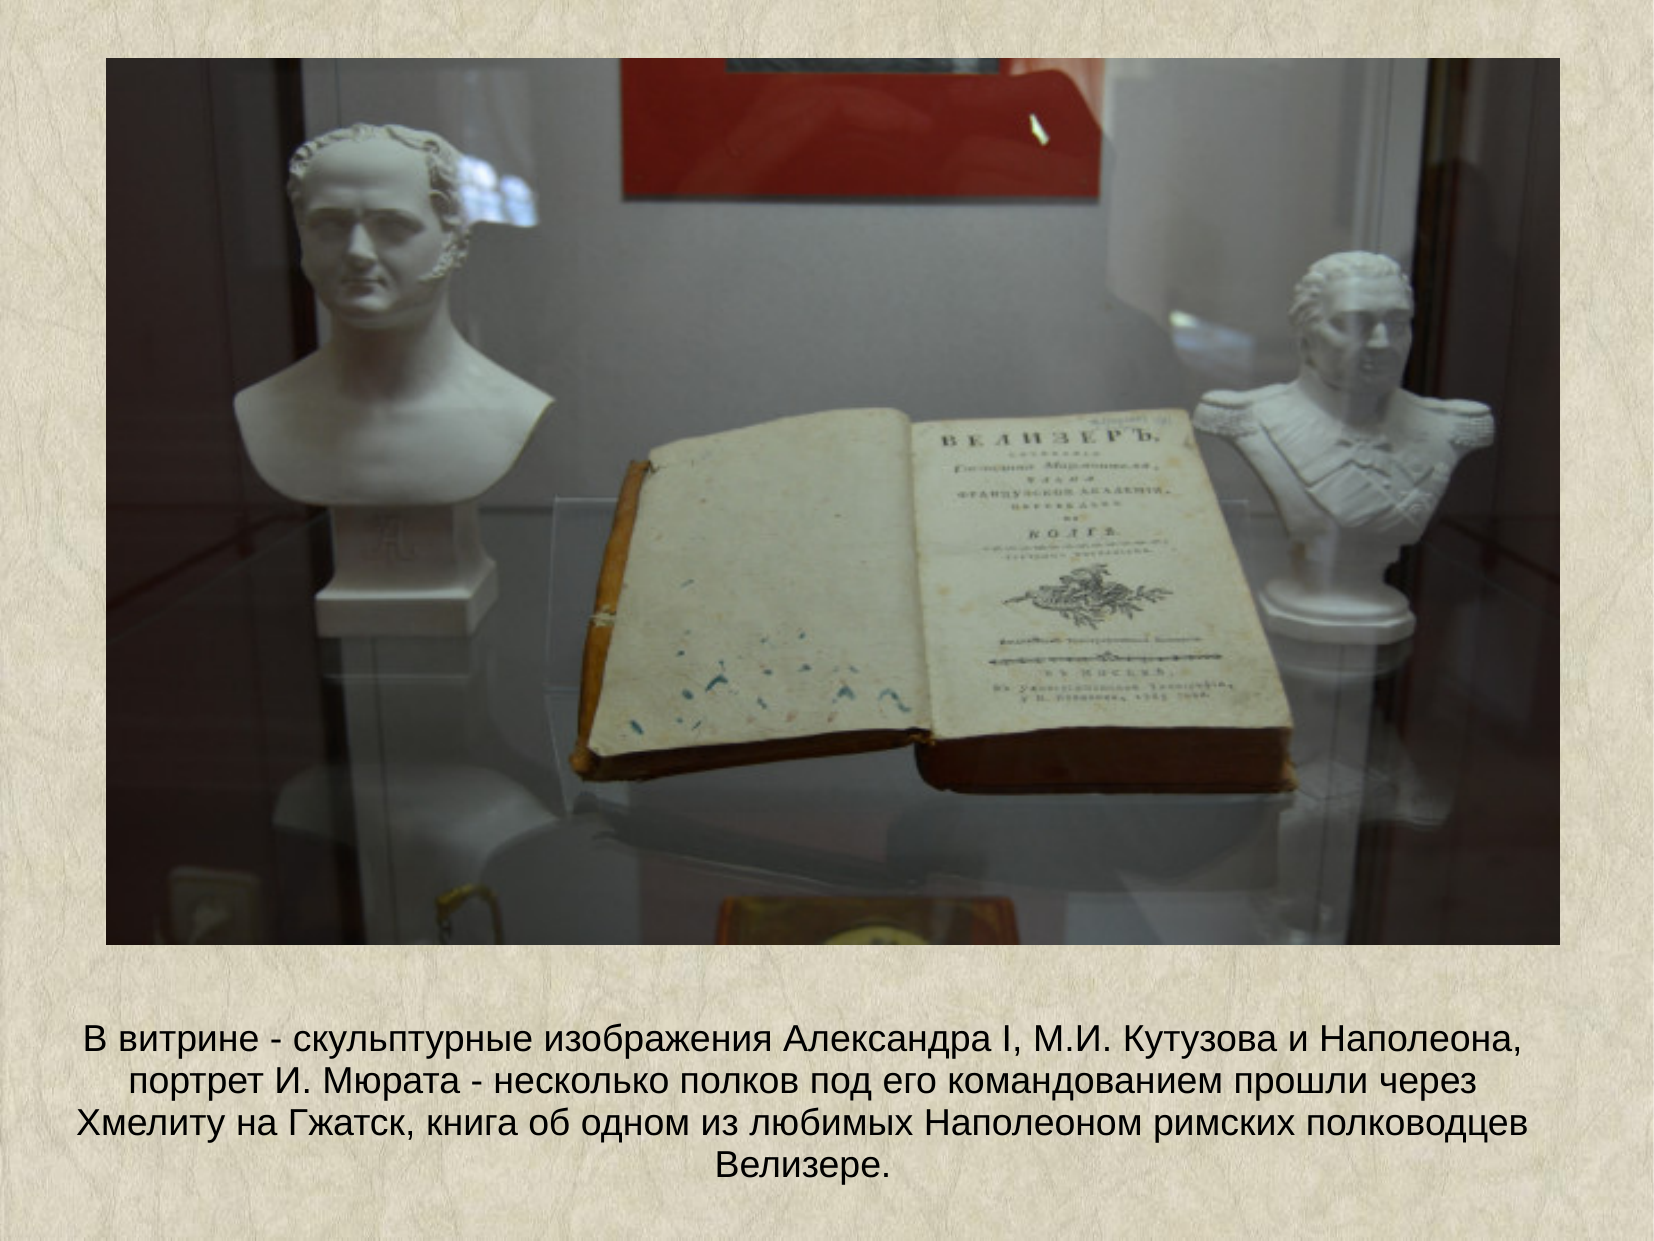

# В витрине - скульптурные изображения Александра I, М.И. Кутузова и Наполеона, портрет И. Мюрата - несколько полков под его командованием прошли через Хмелиту на Гжатск, книга об одном из любимых Наполеоном римских полководцев Велизере.